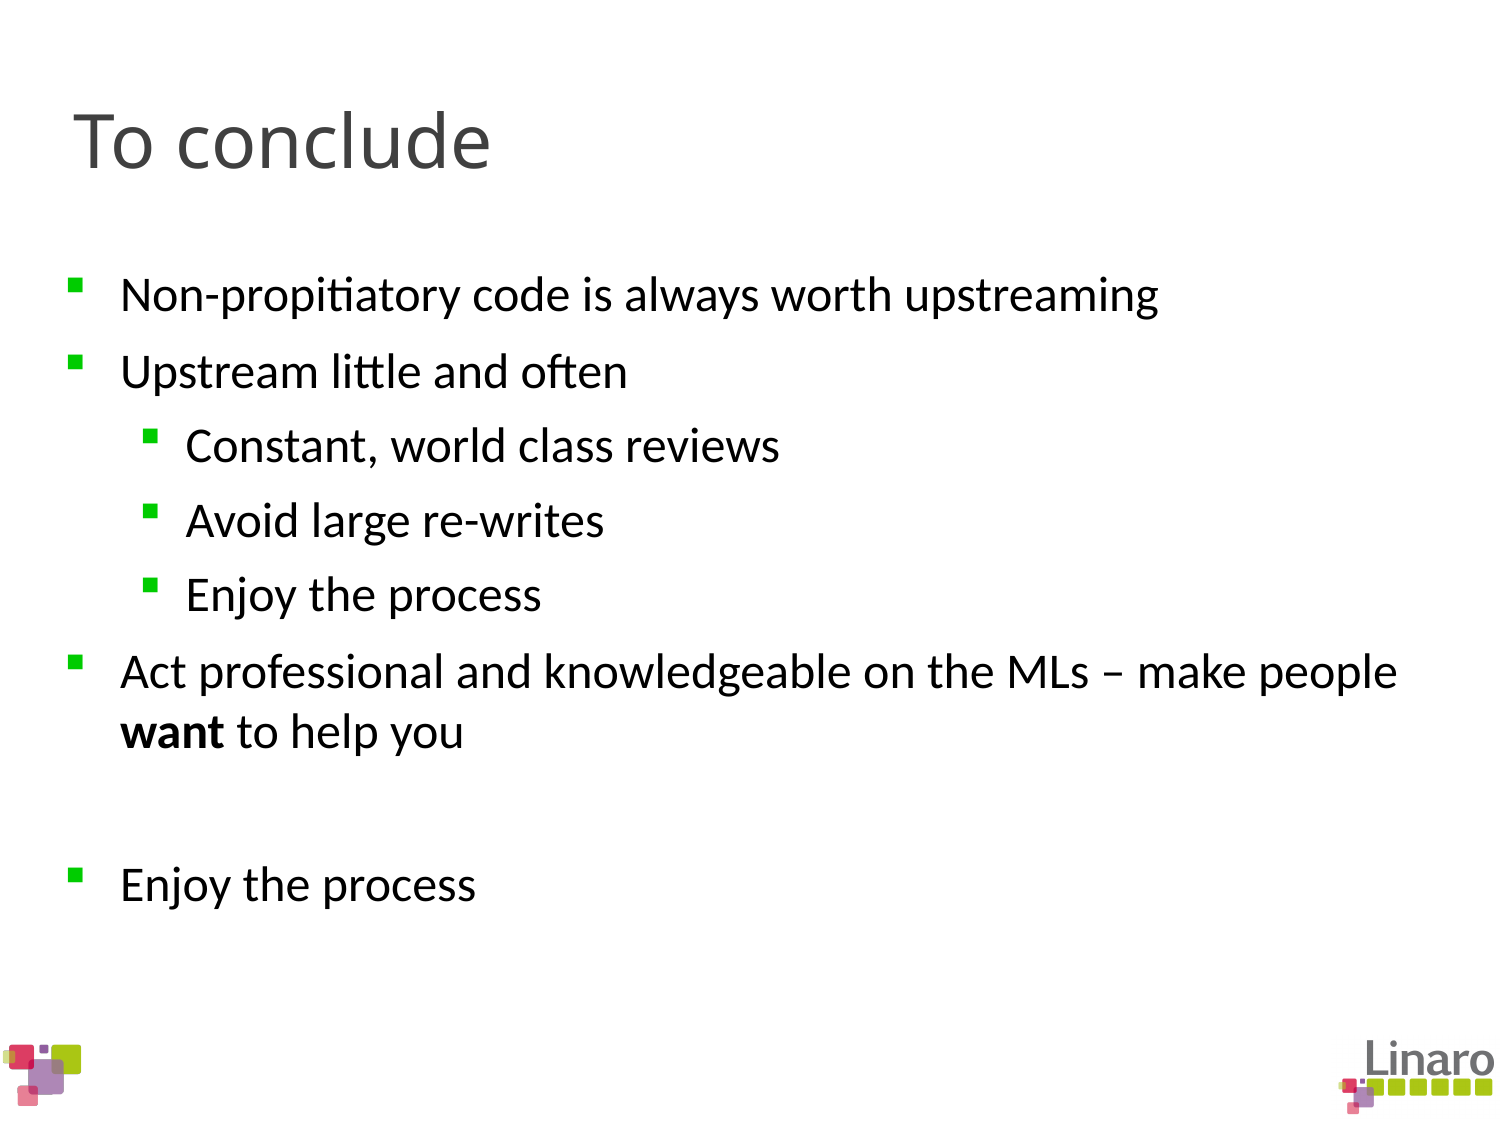

# To conclude
Non-propitiatory code is always worth upstreaming
Upstream little and often
Constant, world class reviews
Avoid large re-writes
Enjoy the process
Act professional and knowledgeable on the MLs – make people want to help you
Enjoy the process